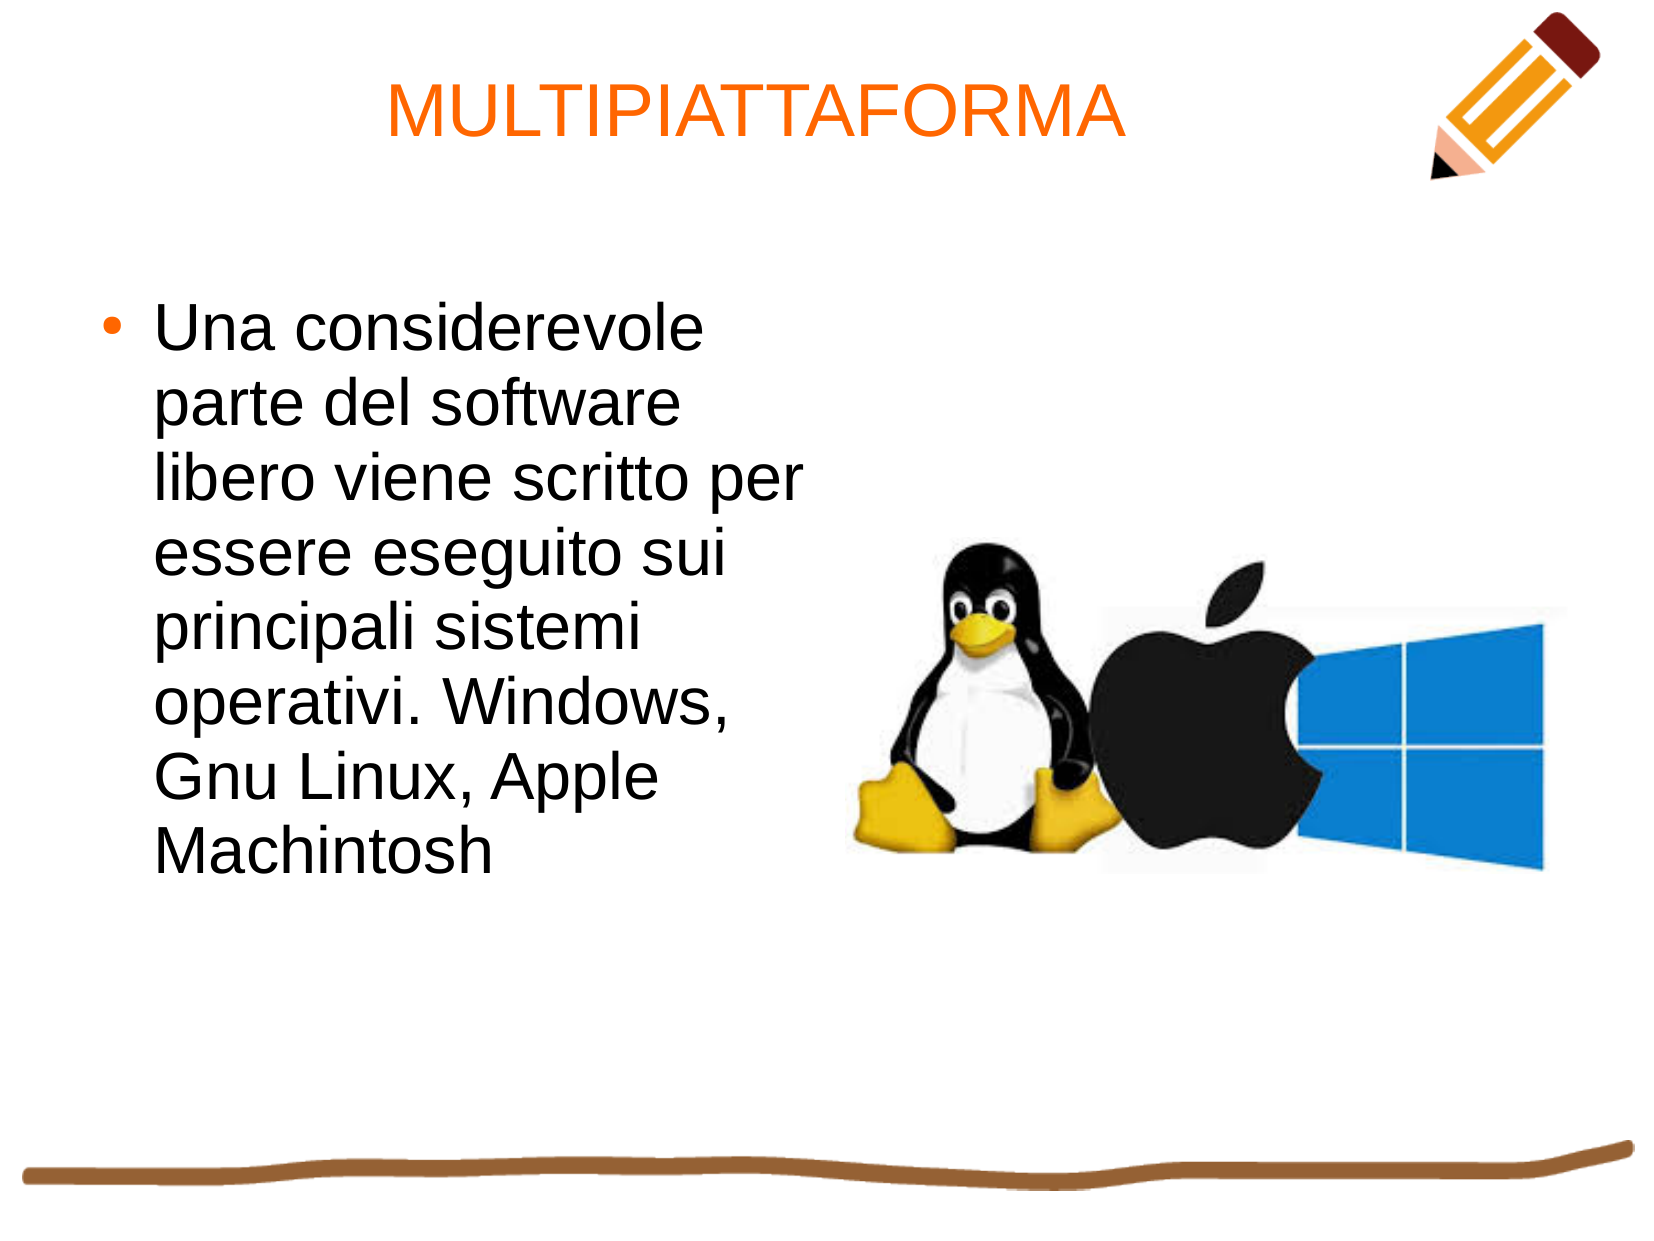

# MULTIPIATTAFORMA
Una considerevole parte del software libero viene scritto per essere eseguito sui principali sistemi operativi. Windows, Gnu Linux, Apple Machintosh